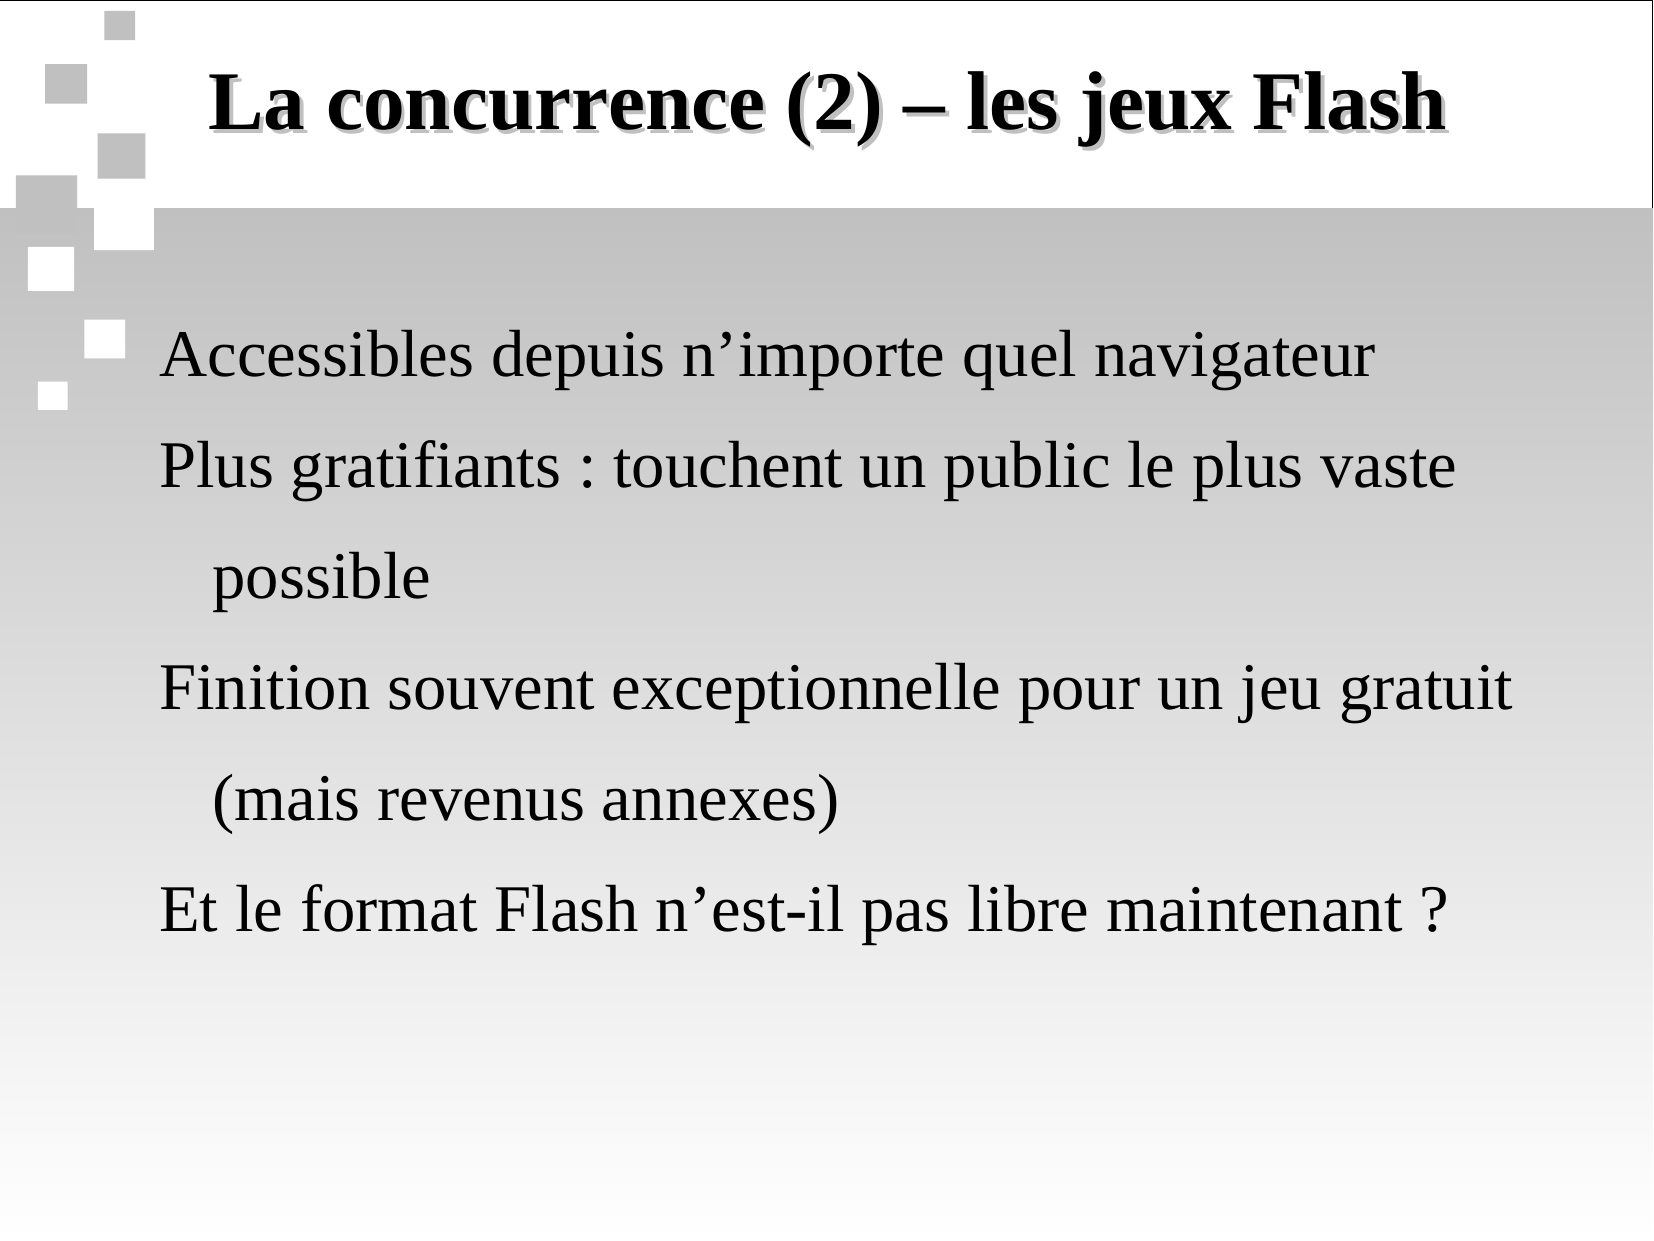

# La concurrence (2) – les jeux Flash
Accessibles depuis n’importe quel navigateur
Plus gratifiants : touchent un public le plus vaste possible
Finition souvent exceptionnelle pour un jeu gratuit (mais revenus annexes)
Et le format Flash n’est-il pas libre maintenant ?